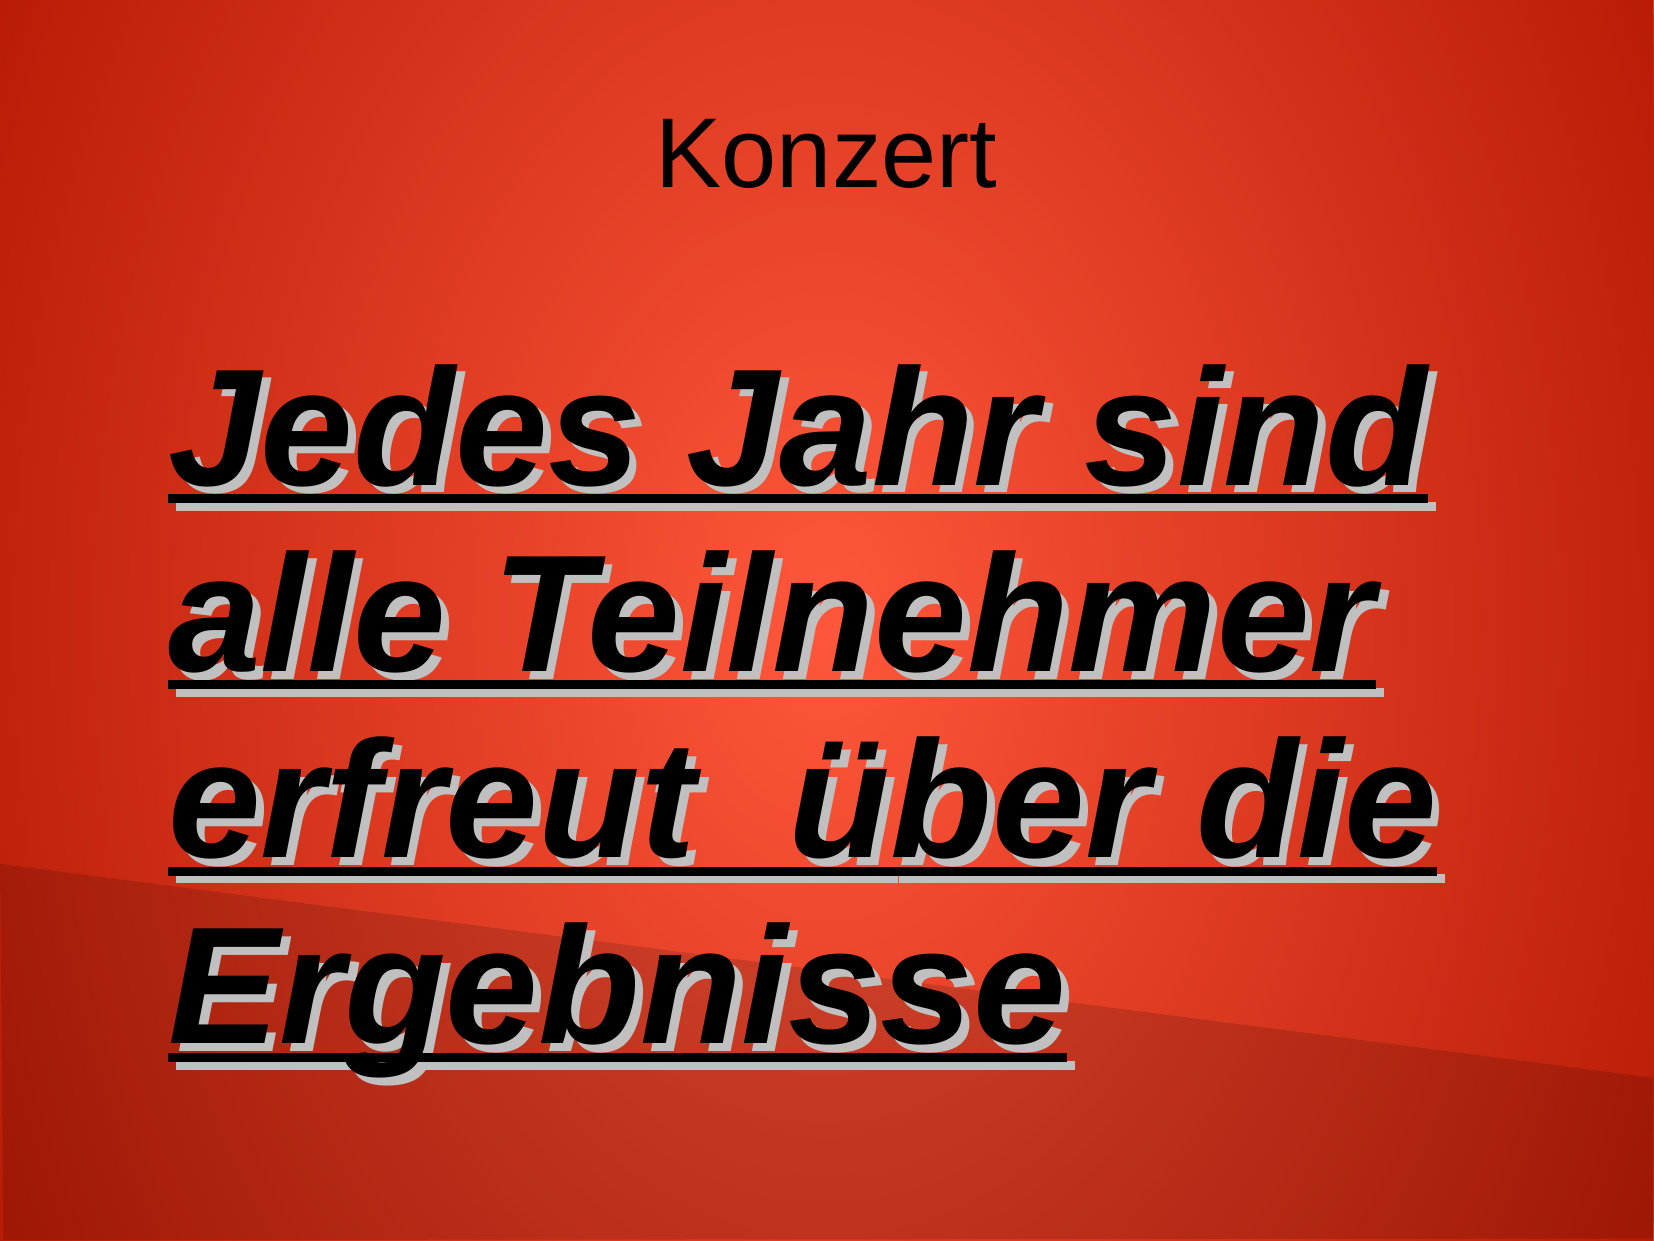

# Konzert
Jedes Jahr sind alle Teilnehmer erfreut über die Ergebnisse